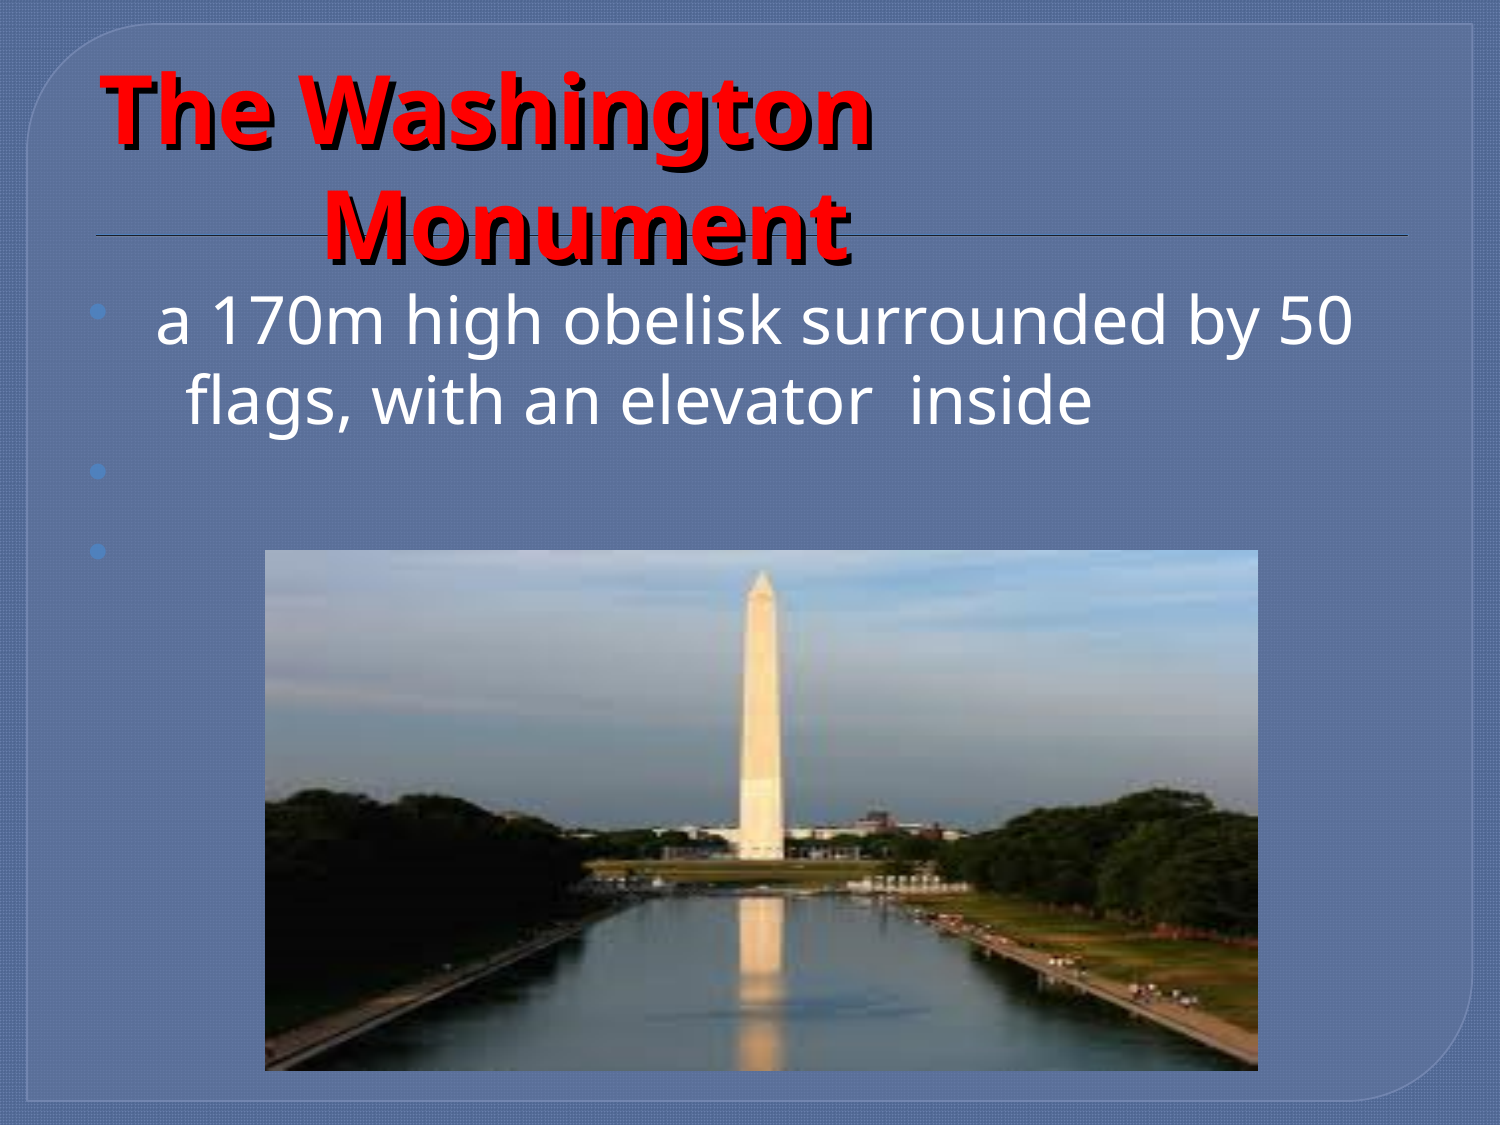

# The Washington Monument
 a 170m high obelisk surrounded by 50 flags, with an elevator inside